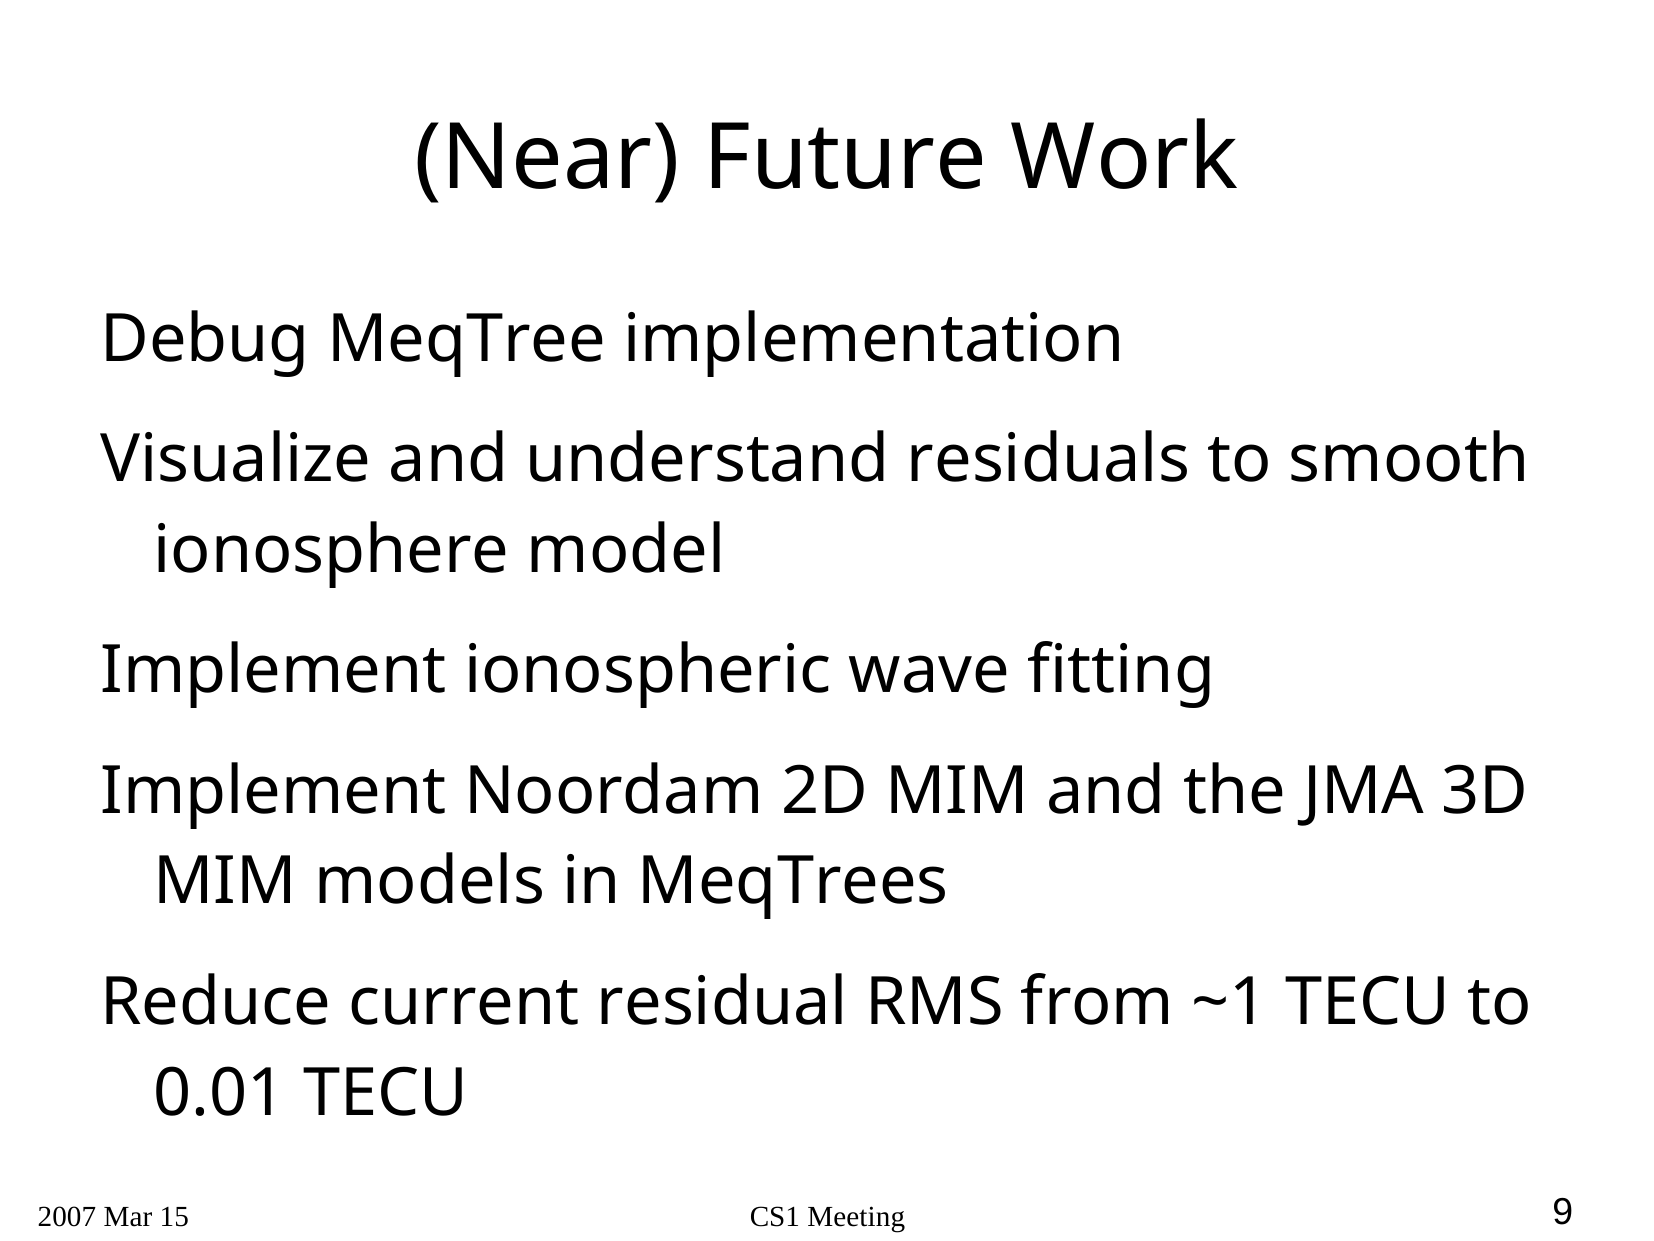

# (Near) Future Work
Debug MeqTree implementation
Visualize and understand residuals to smooth ionosphere model
Implement ionospheric wave fitting
Implement Noordam 2D MIM and the JMA 3D MIM models in MeqTrees
Reduce current residual RMS from ~1 TECU to 0.01 TECU